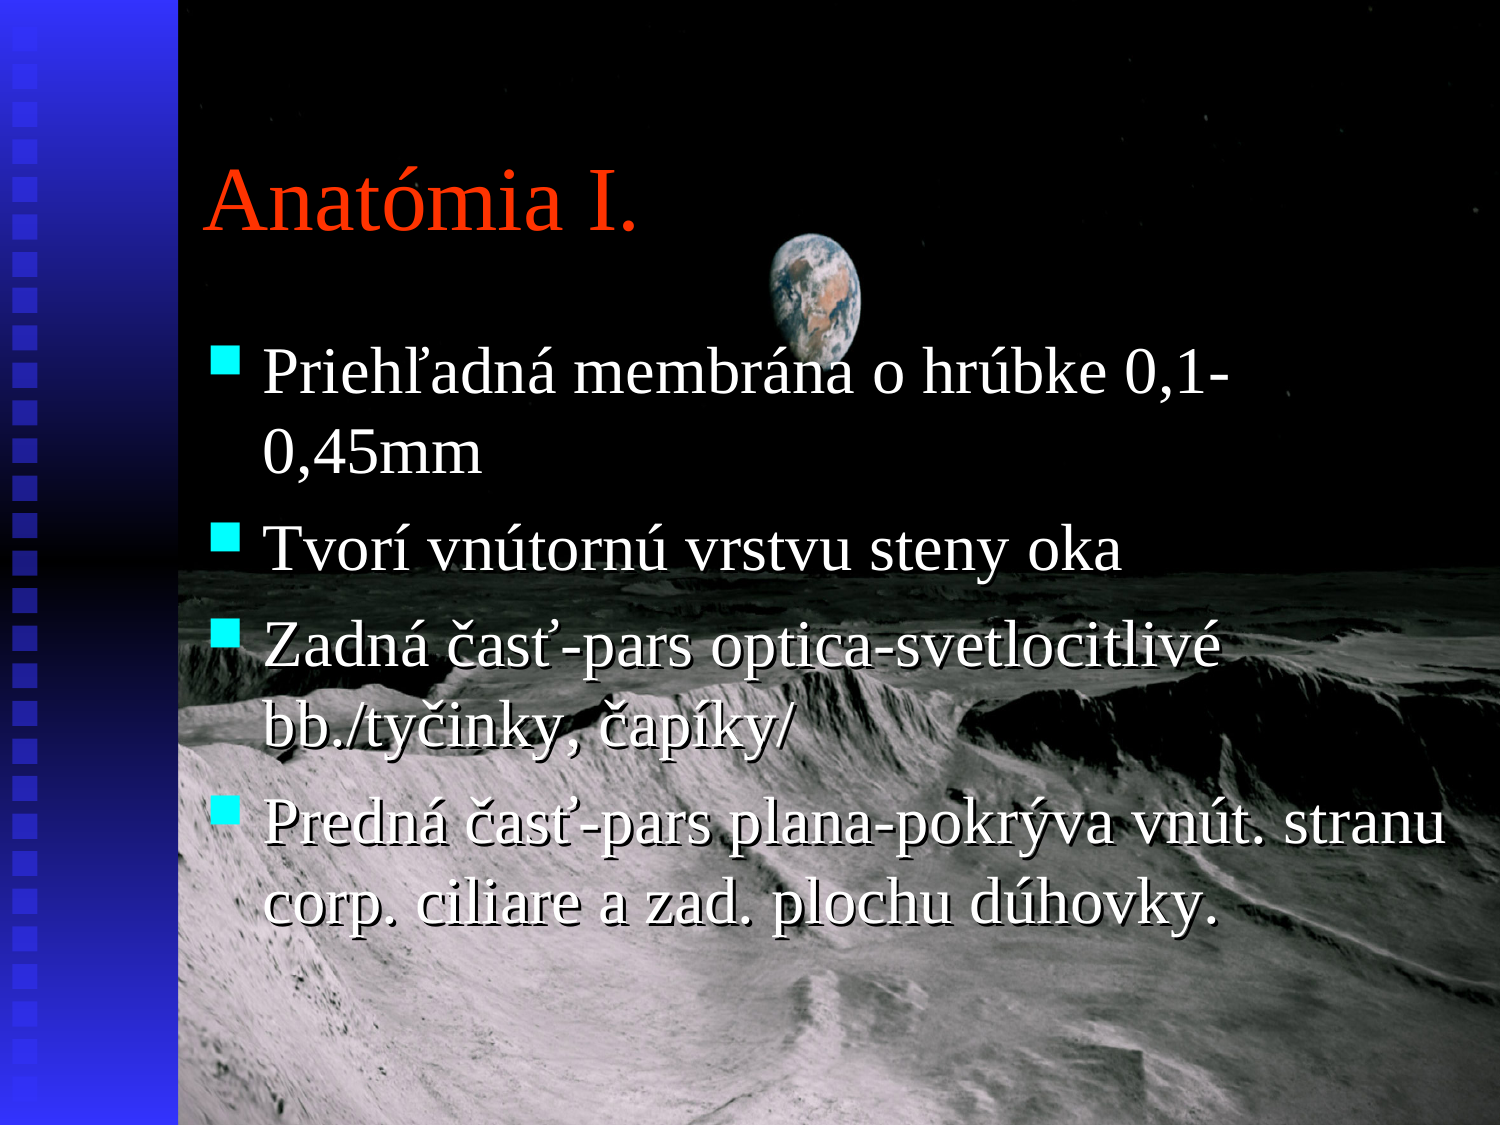

# Anatómia I.
Priehľadná membrána o hrúbke 0,1-0,45mm
Tvorí vnútornú vrstvu steny oka
Zadná časť-pars optica-svetlocitlivé bb./tyčinky, čapíky/
Predná časť-pars plana-pokrýva vnút. stranu corp. ciliare a zad. plochu dúhovky.